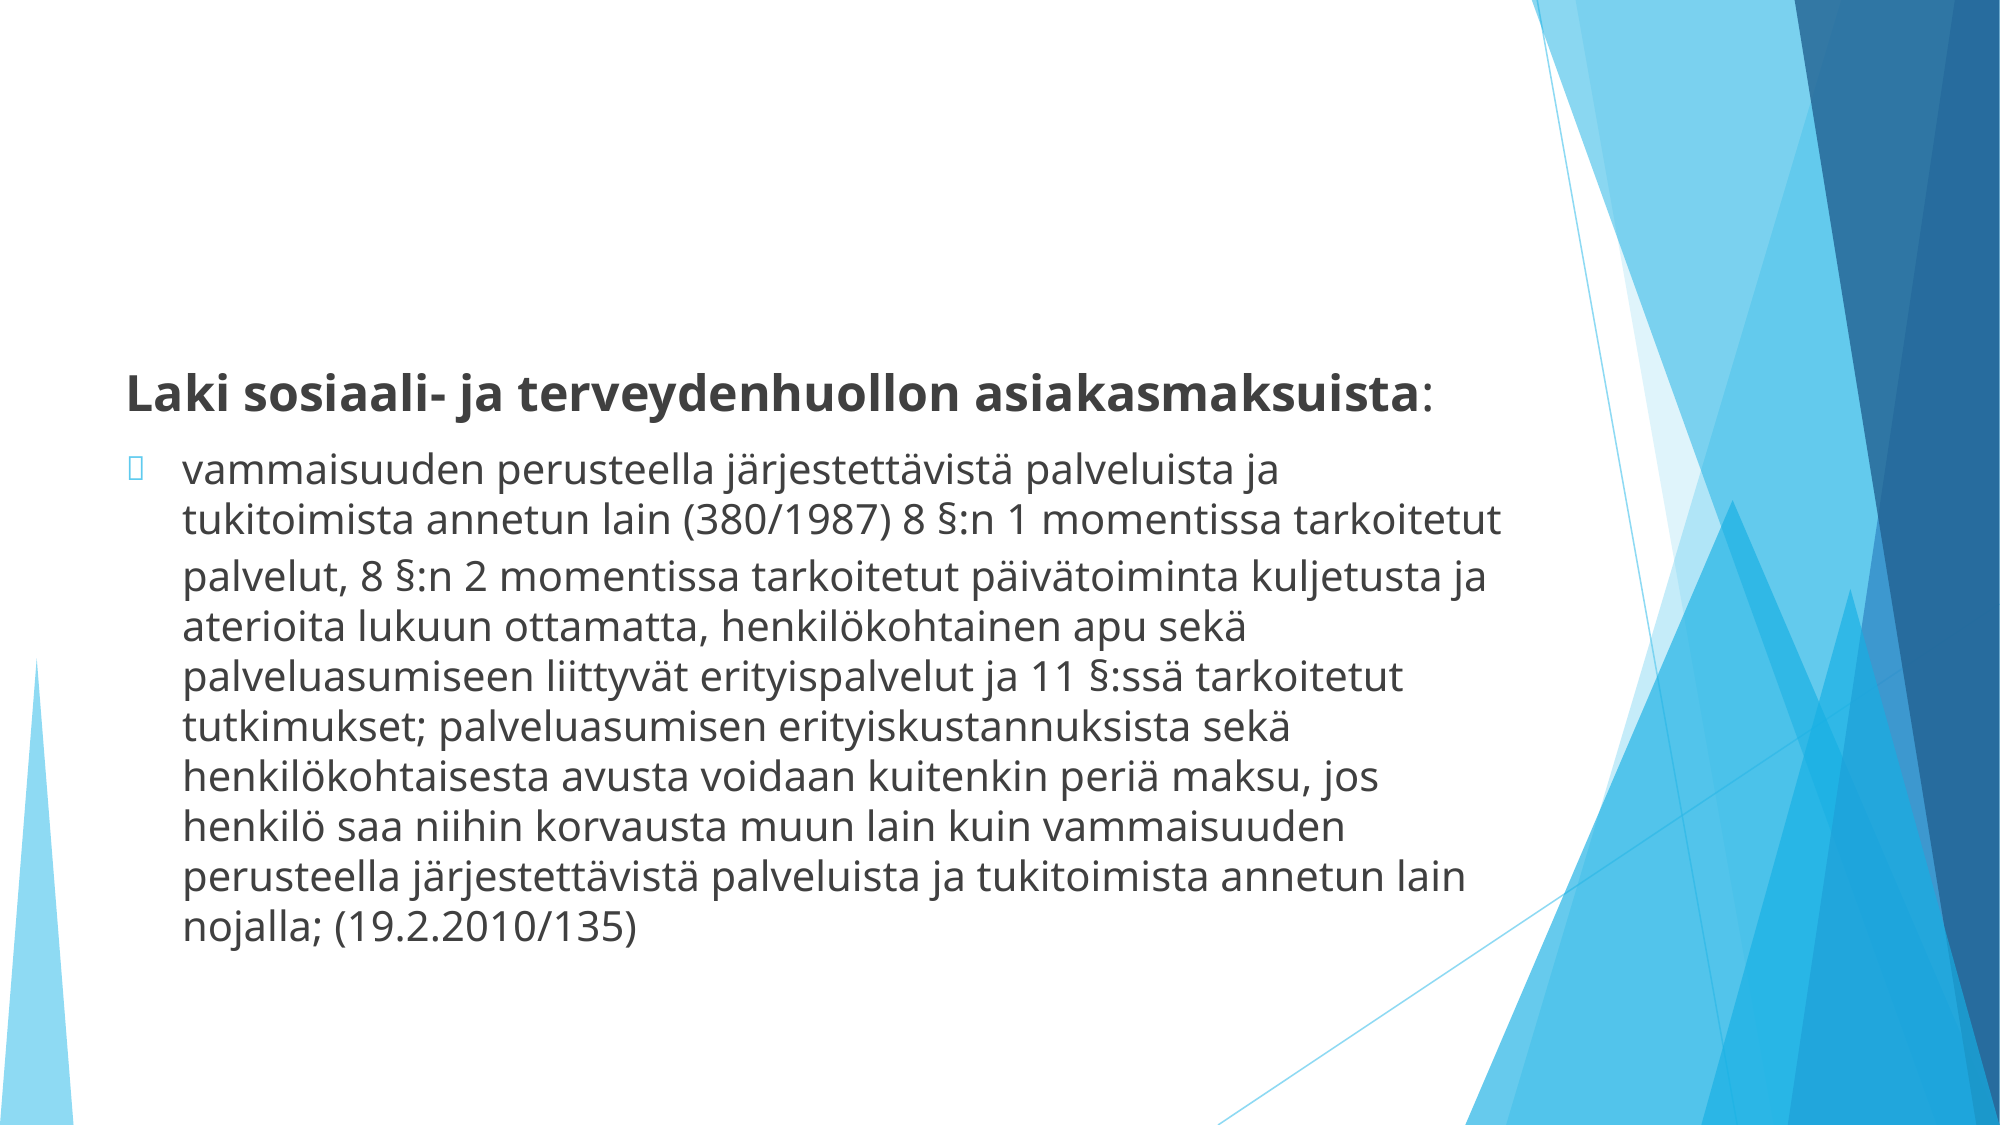

#
Laki sosiaali- ja terveydenhuollon asiakasmaksuista:
vammaisuuden perusteella järjestettävistä palveluista ja tukitoimista annetun lain (380/1987) 8 §:n 1 momentissa tarkoitetut palvelut, 8 §:n 2 momentissa tarkoitetut päivätoiminta kuljetusta ja aterioita lukuun ottamatta, henkilökohtainen apu sekä palveluasumiseen liittyvät erityispalvelut ja 11 §:ssä tarkoitetut tutkimukset; palveluasumisen erityiskustannuksista sekä henkilökohtaisesta avusta voidaan kuitenkin periä maksu, jos henkilö saa niihin korvausta muun lain kuin vammaisuuden perusteella järjestettävistä palveluista ja tukitoimista annetun lain nojalla; (19.2.2010/135)